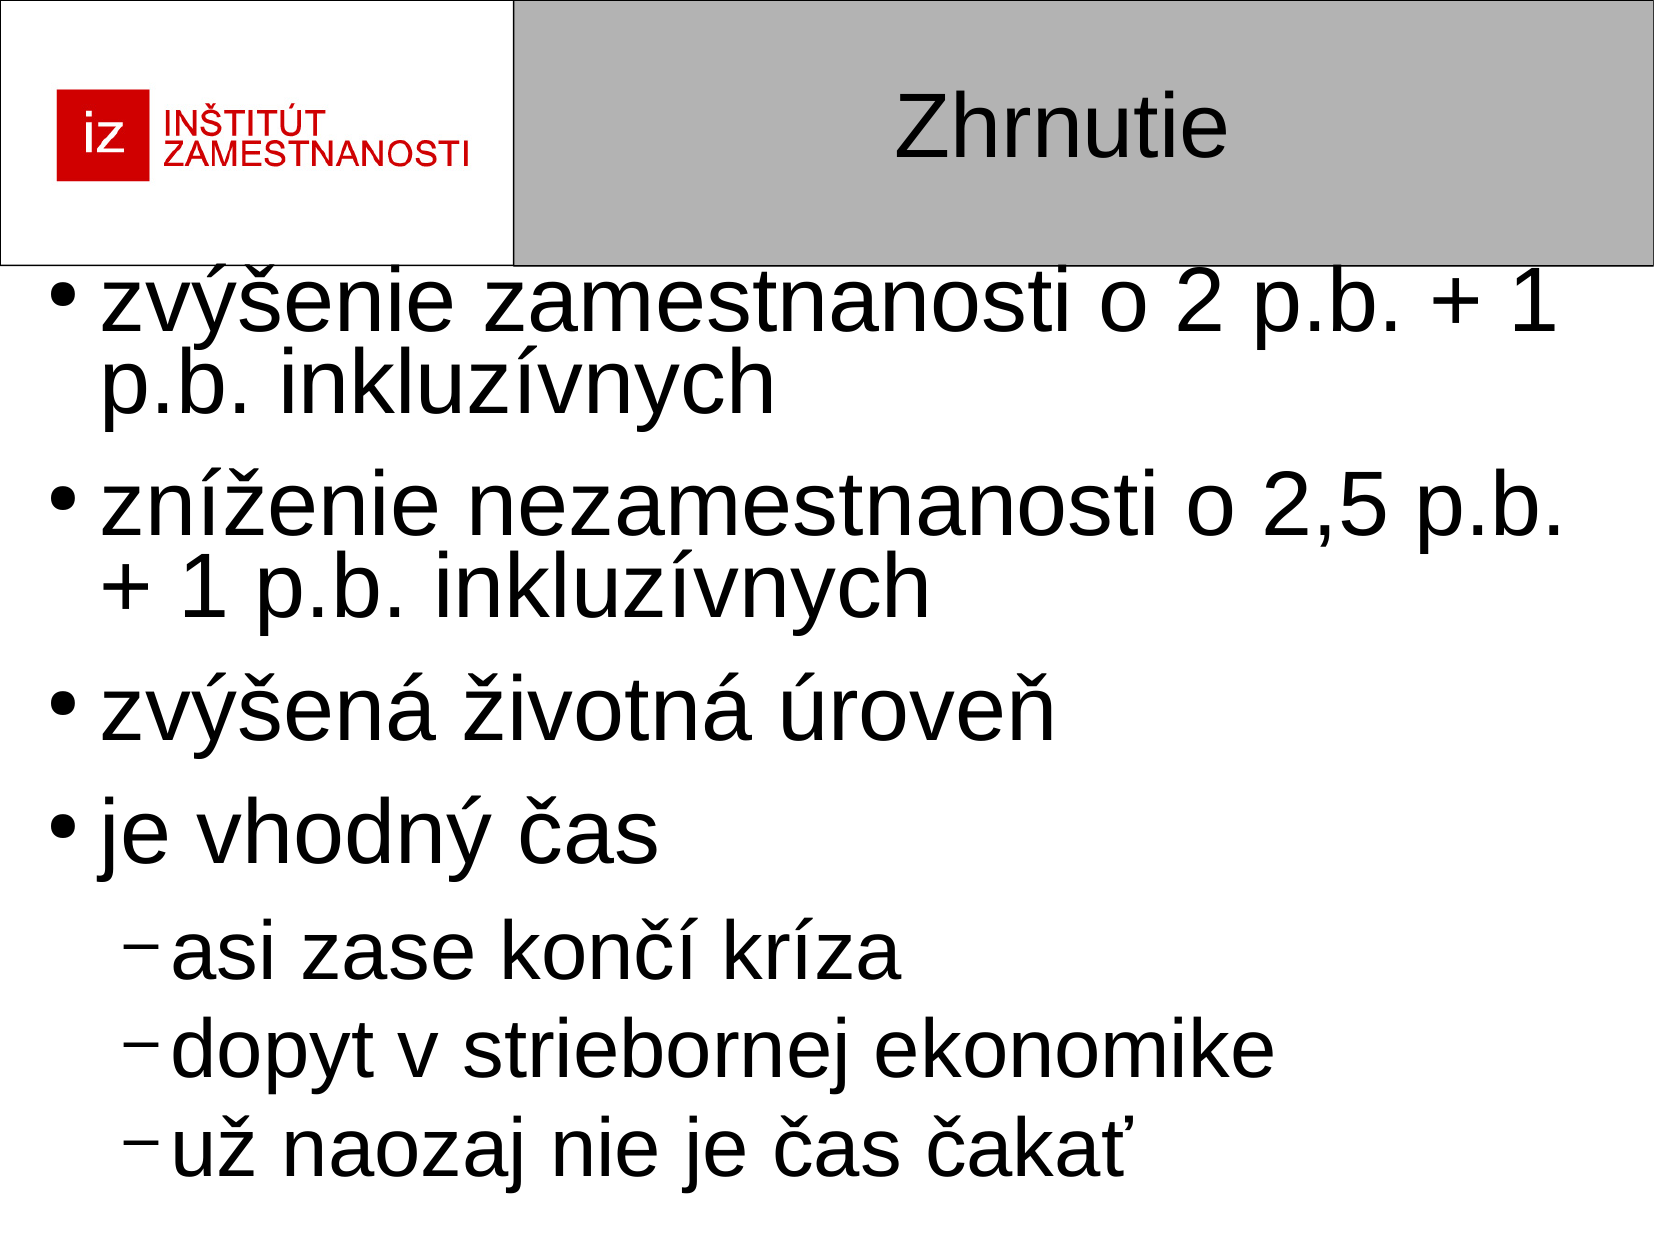

# Zhrnutie
zvýšenie zamestnanosti o 2 p.b. + 1 p.b. inkluzívnych
zníženie nezamestnanosti o 2,5 p.b. + 1 p.b. inkluzívnych
zvýšená životná úroveň
je vhodný čas
asi zase končí kríza
dopyt v striebornej ekonomike
už naozaj nie je čas čakať